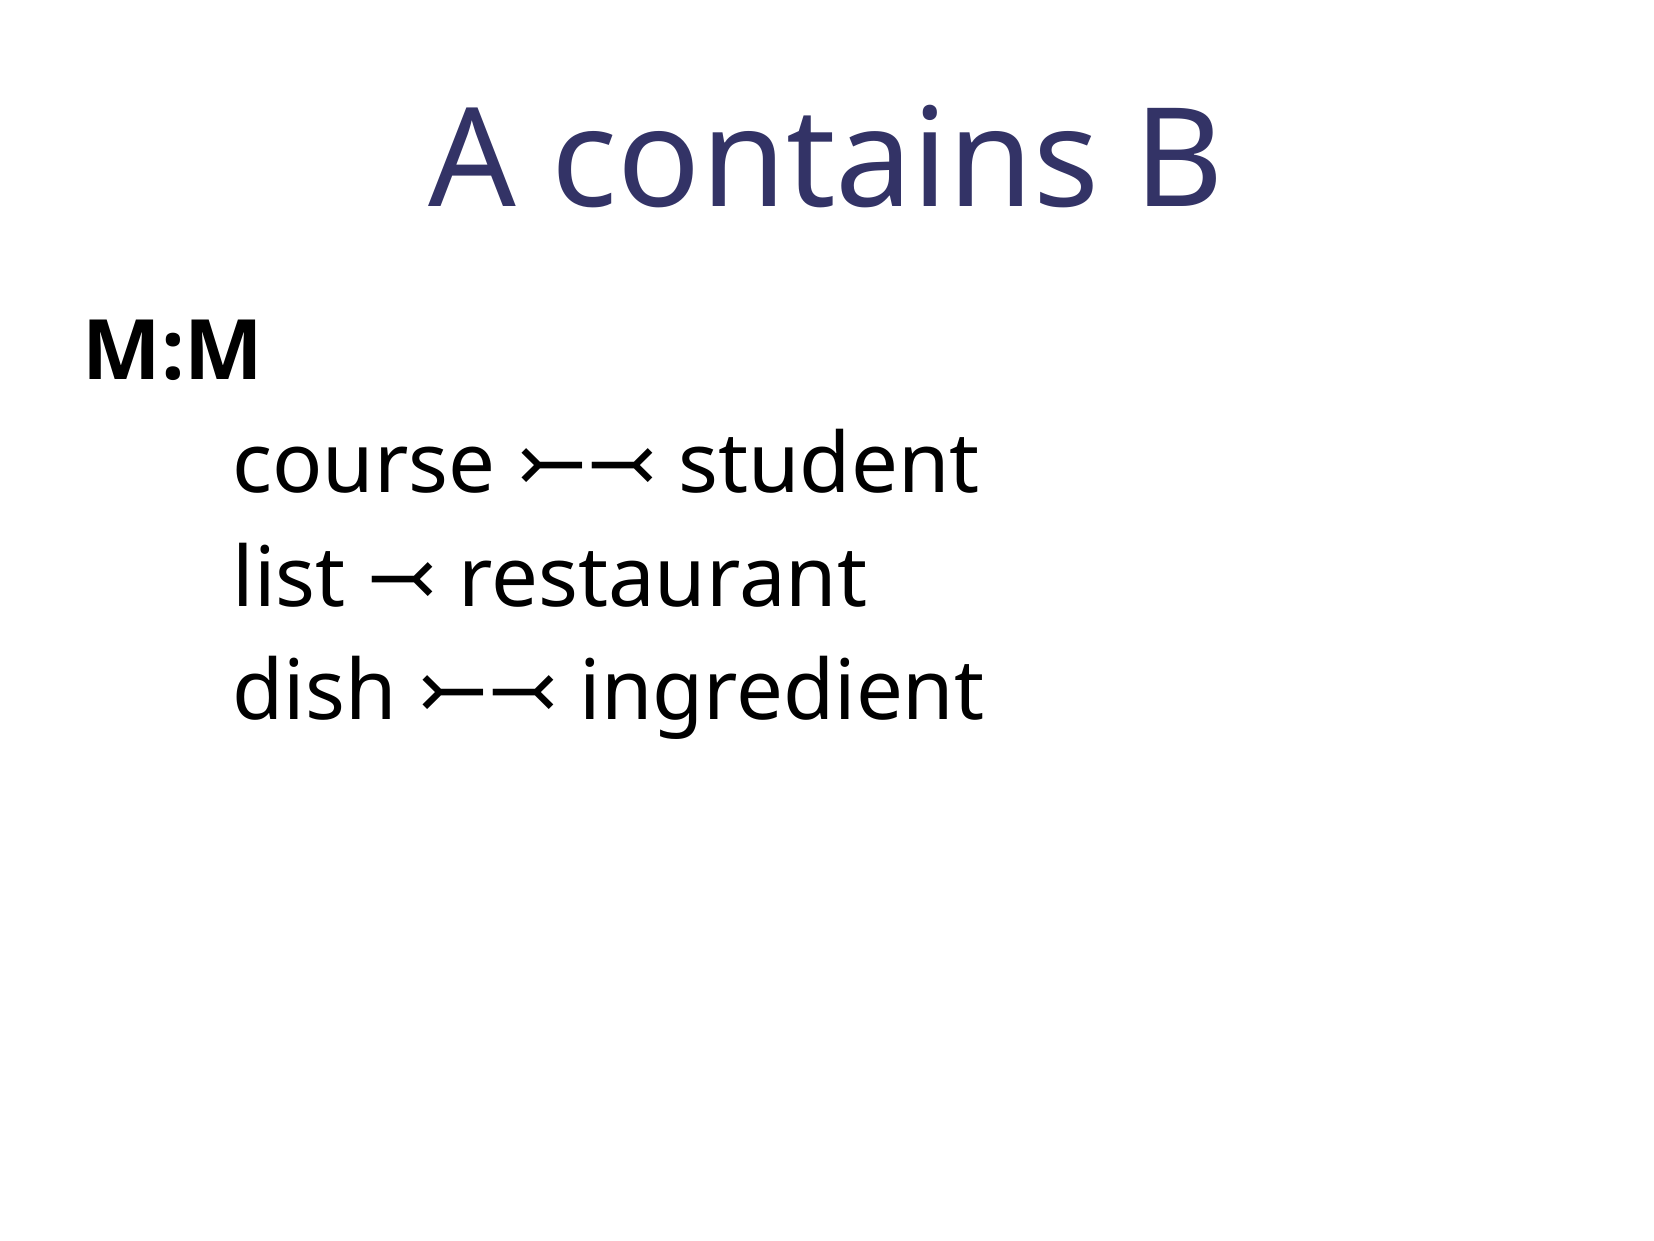

# A contains B
M:M
		course ⤚⤙ student
		list ⤙ restaurant
		dish ⤚⤙ ingredient